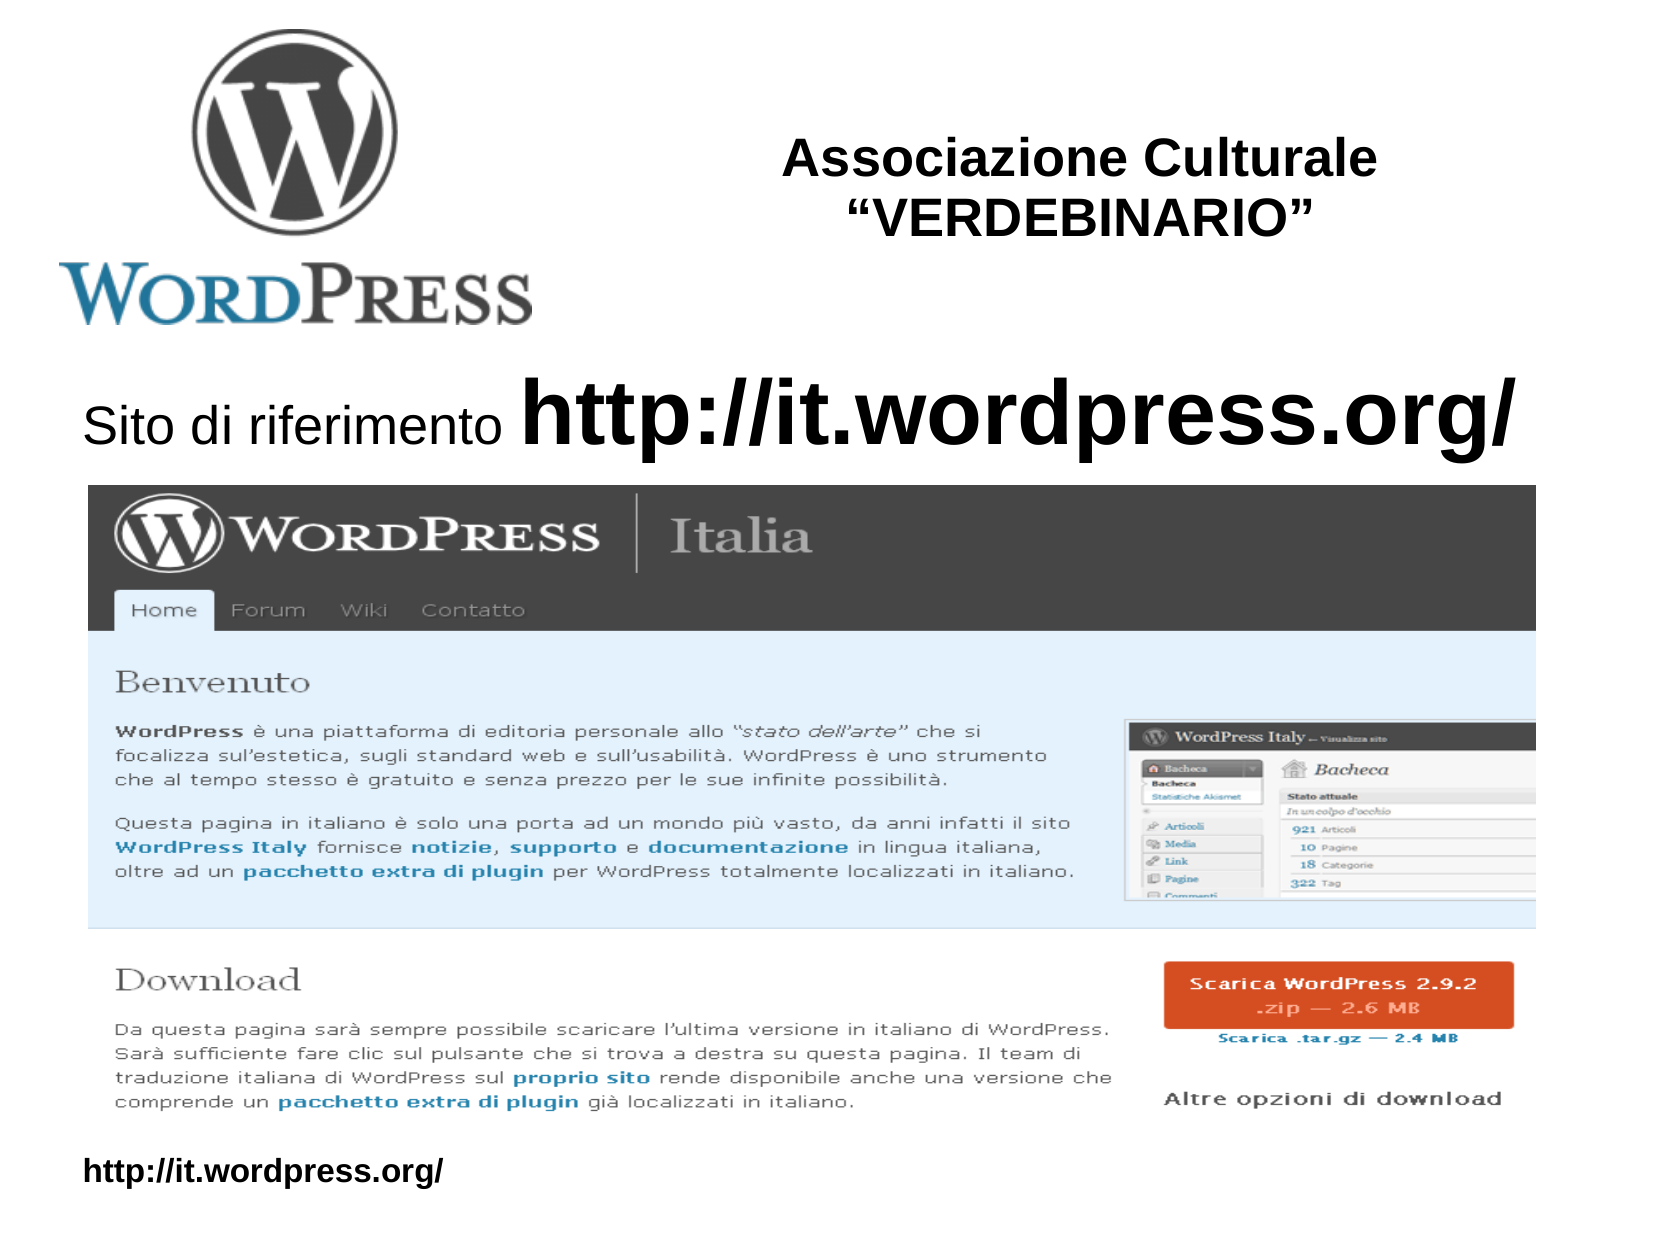

# Associazione Culturale “VERDEBINARIO”
Sito di riferimento http://it.wordpress.org/
http://it.wordpress.org/